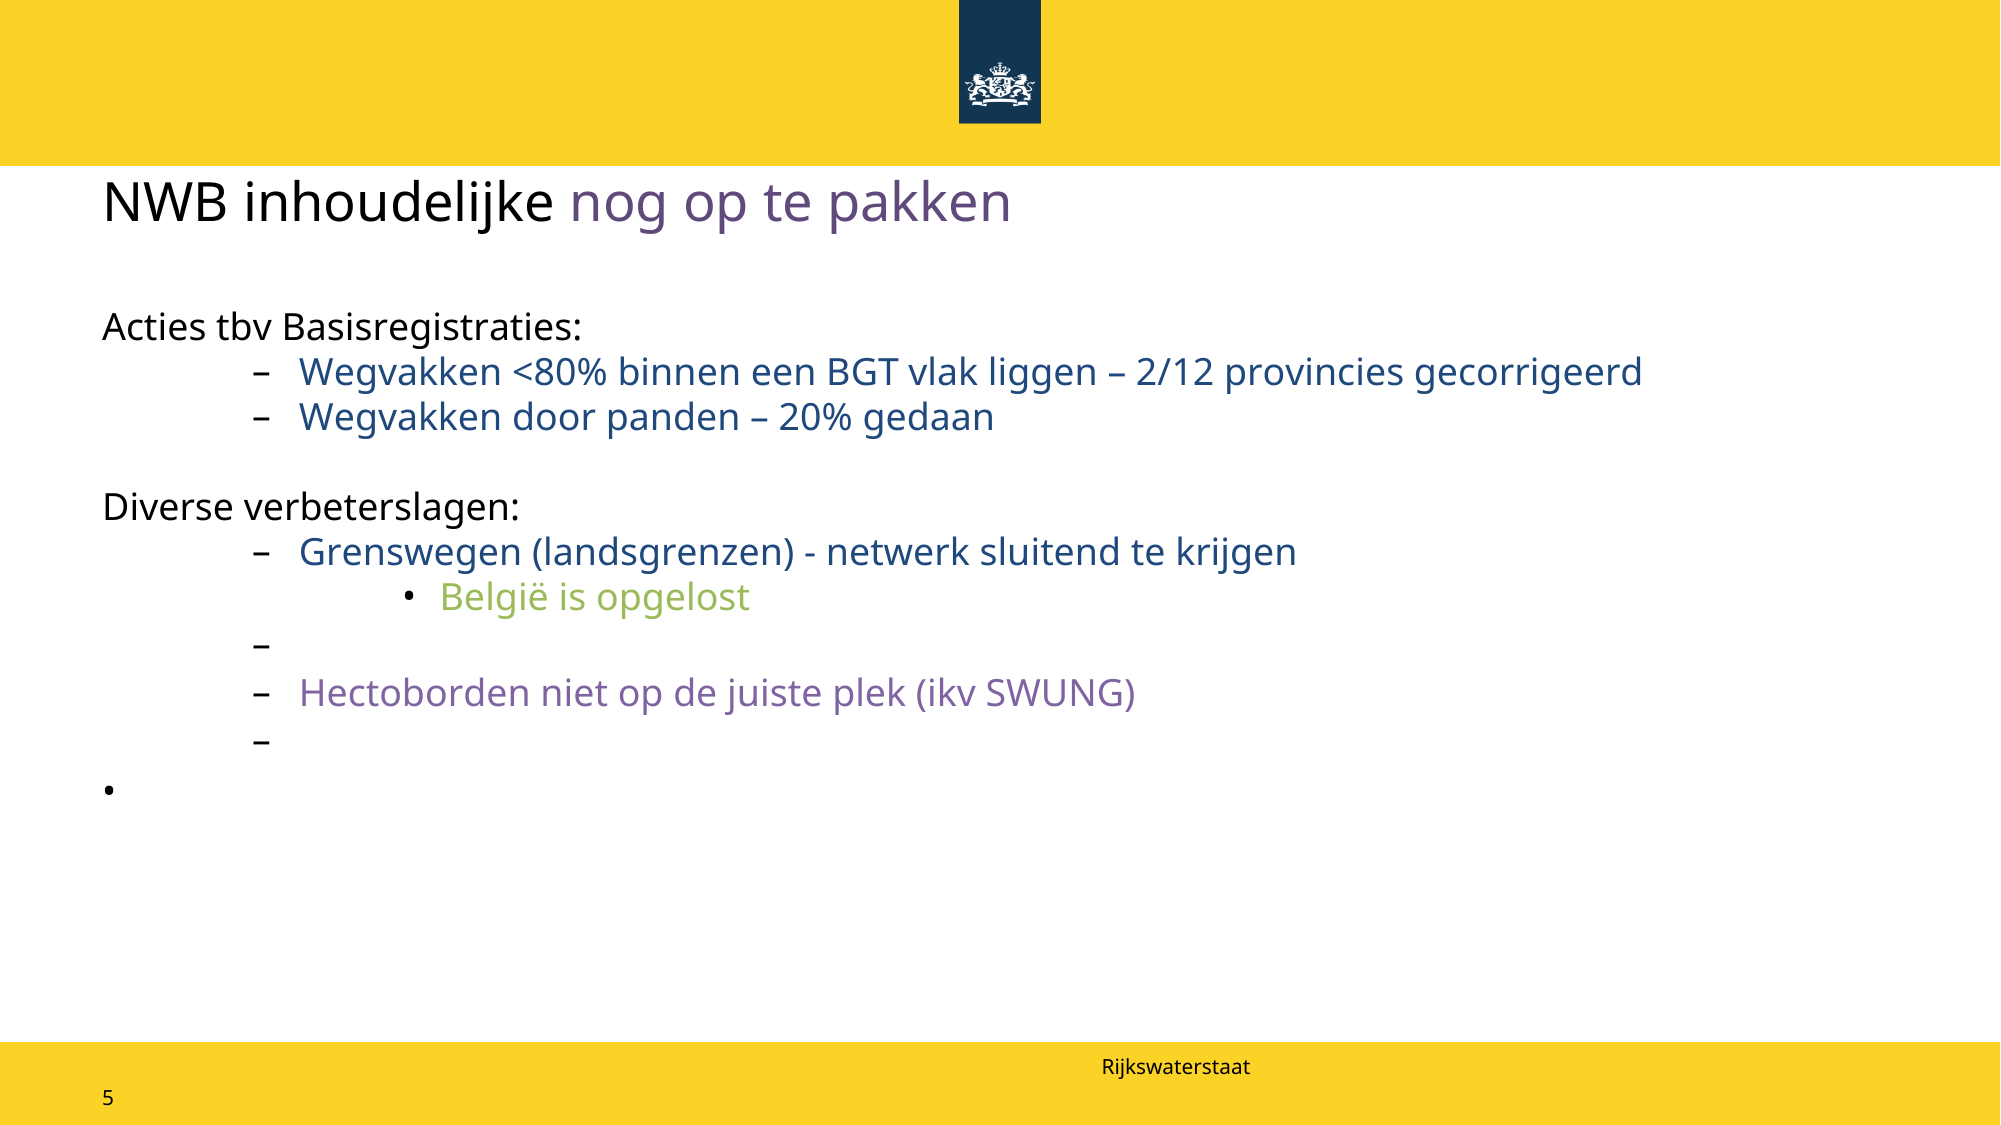

# NWB inhoudelijke nog op te pakken
Acties tbv Basisregistraties:
Wegvakken <80% binnen een BGT vlak liggen – 2/12 provincies gecorrigeerd
Wegvakken door panden – 20% gedaan
Diverse verbeterslagen:
Grenswegen (landsgrenzen) - netwerk sluitend te krijgen
België is opgelost
Hectoborden niet op de juiste plek (ikv SWUNG)